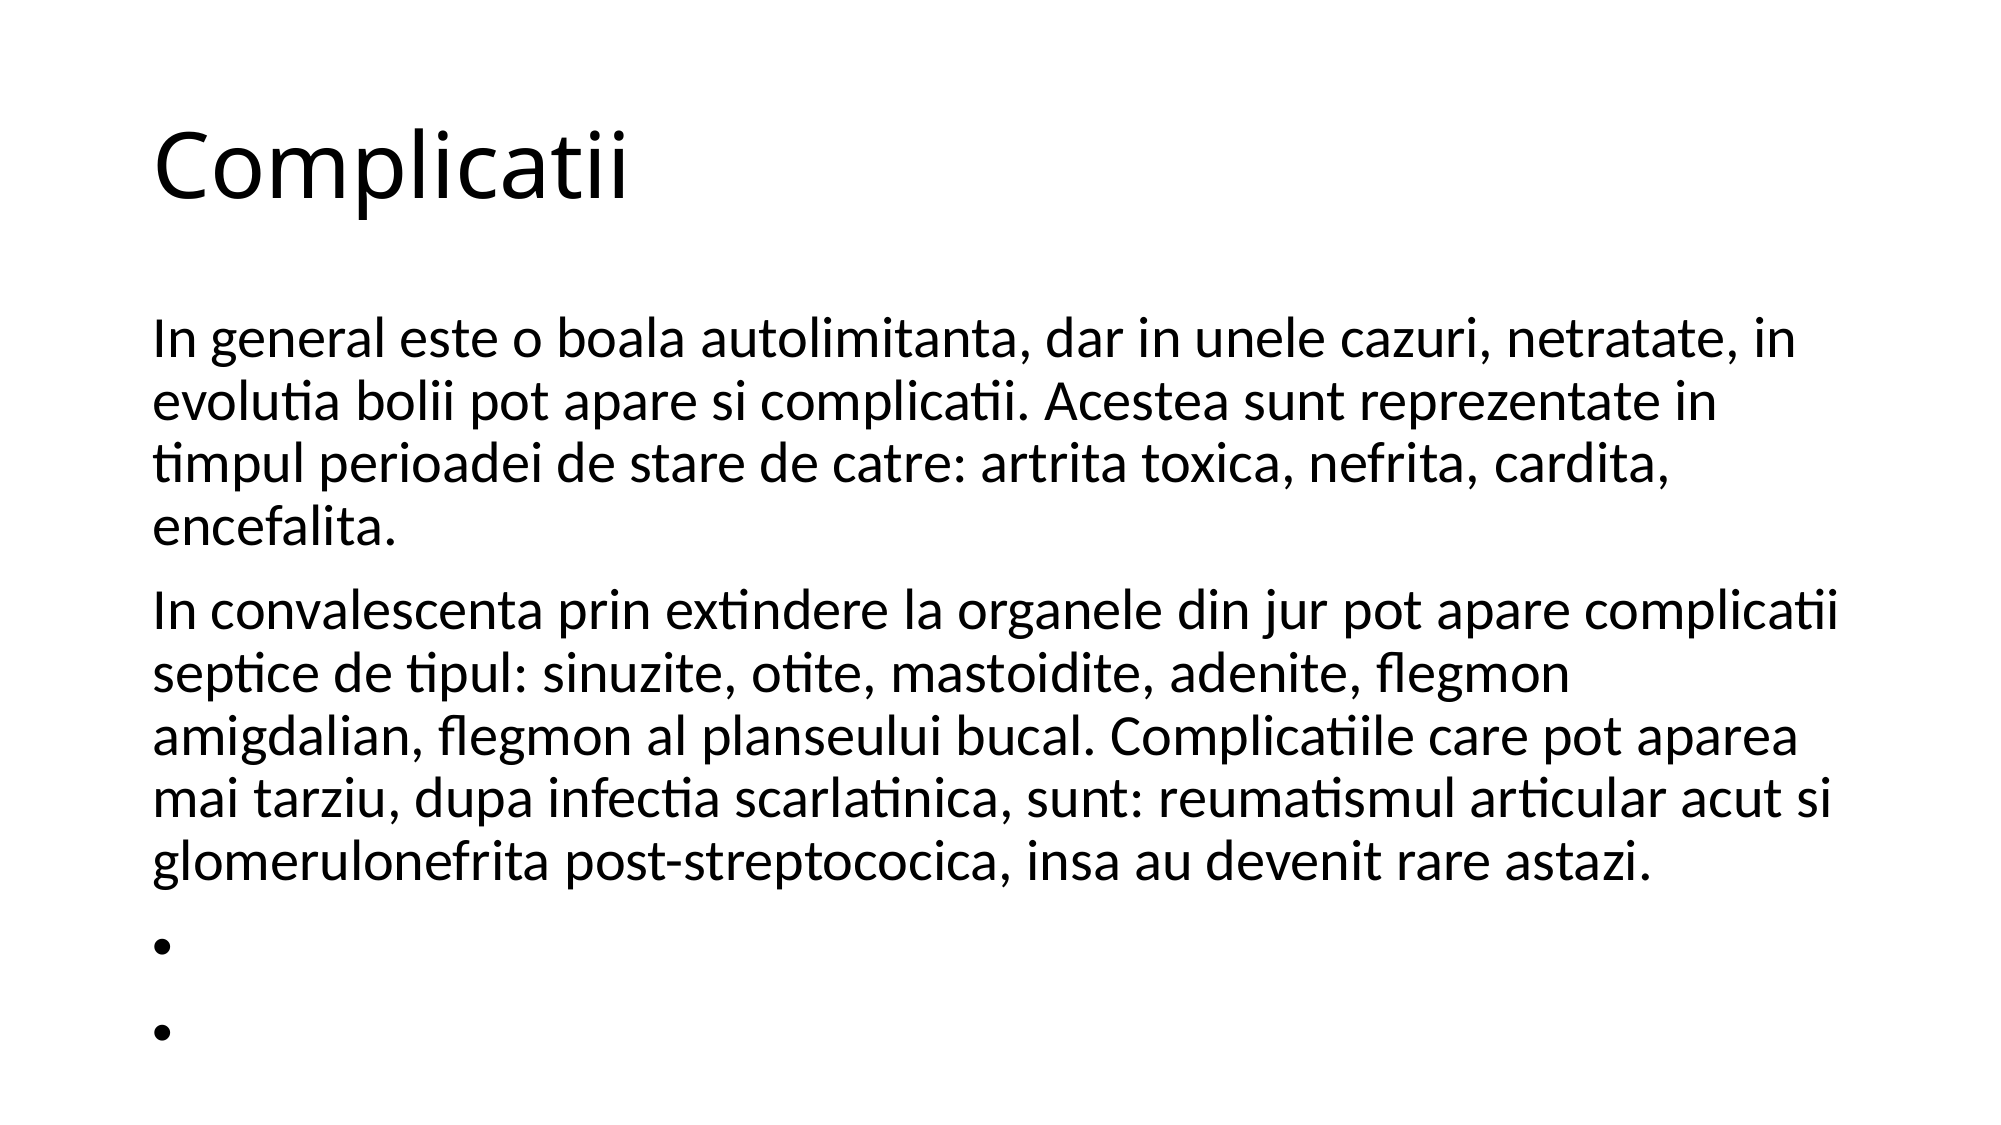

# Complicatii
In general este o boala autolimitanta, dar in unele cazuri, netratate, in evolutia bolii pot apare si complicatii. Acestea sunt reprezentate in timpul perioadei de stare de catre: artrita toxica, nefrita, cardita, encefalita.
In convalescenta prin extindere la organele din jur pot apare complicatii septice de tipul: sinuzite, otite, mastoidite, adenite, flegmon amigdalian, flegmon al planseului bucal. Complicatiile care pot aparea mai tarziu, dupa infectia scarlatinica, sunt: reumatismul articular acut si glomerulonefrita post-streptococica, insa au devenit rare astazi.